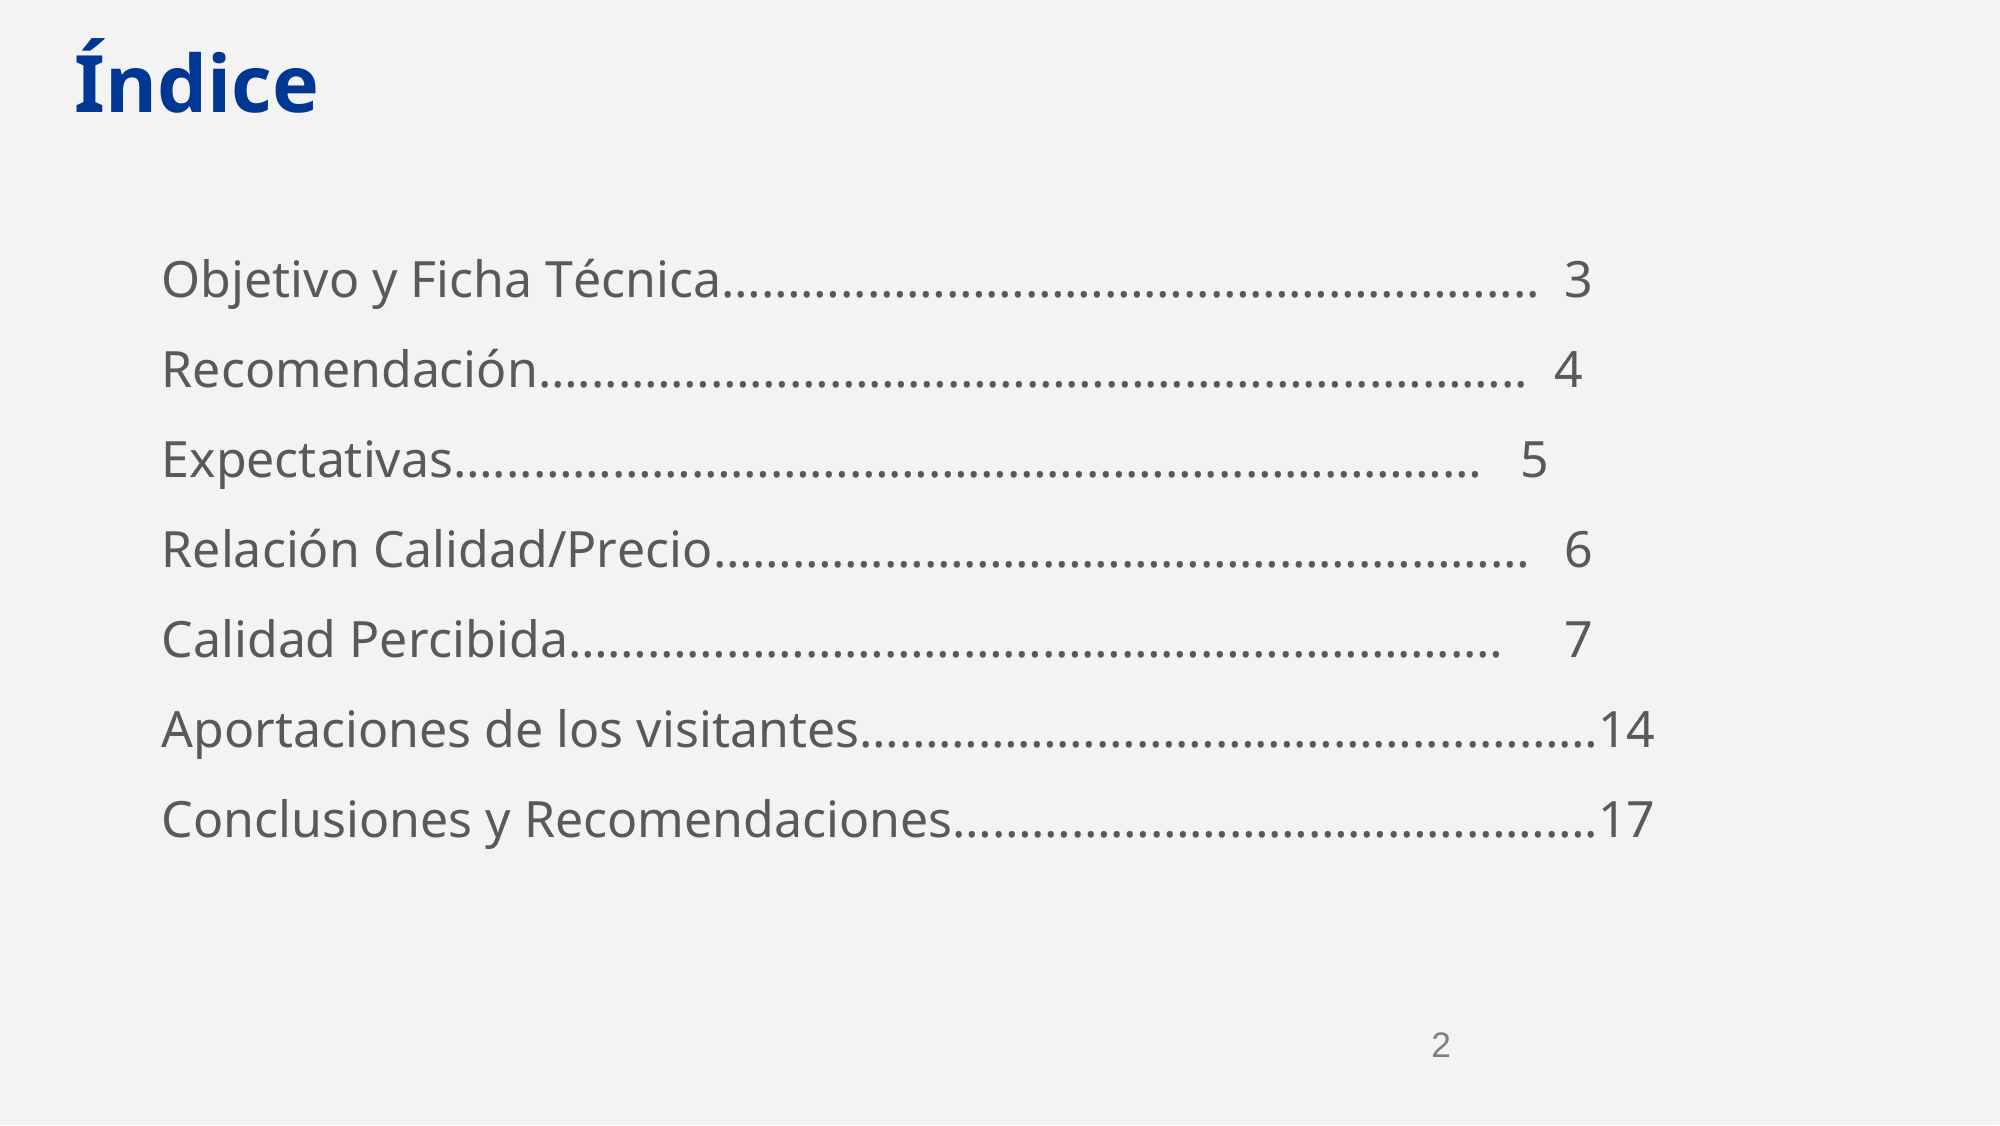

Índice
Objetivo y Ficha Técnica………..……………………..…………………....	3
Recomendación…....………………………………………………...……….. 4
Expectativas…...……………………………………………...……………… 5
Relación Calidad/Precio………….……………………………….…………	6
Calidad Percibida…………………………………………………………..…	7
Aportaciones de los visitantes…………………………………….....………14
Conclusiones y Recomendaciones………………………………………….17